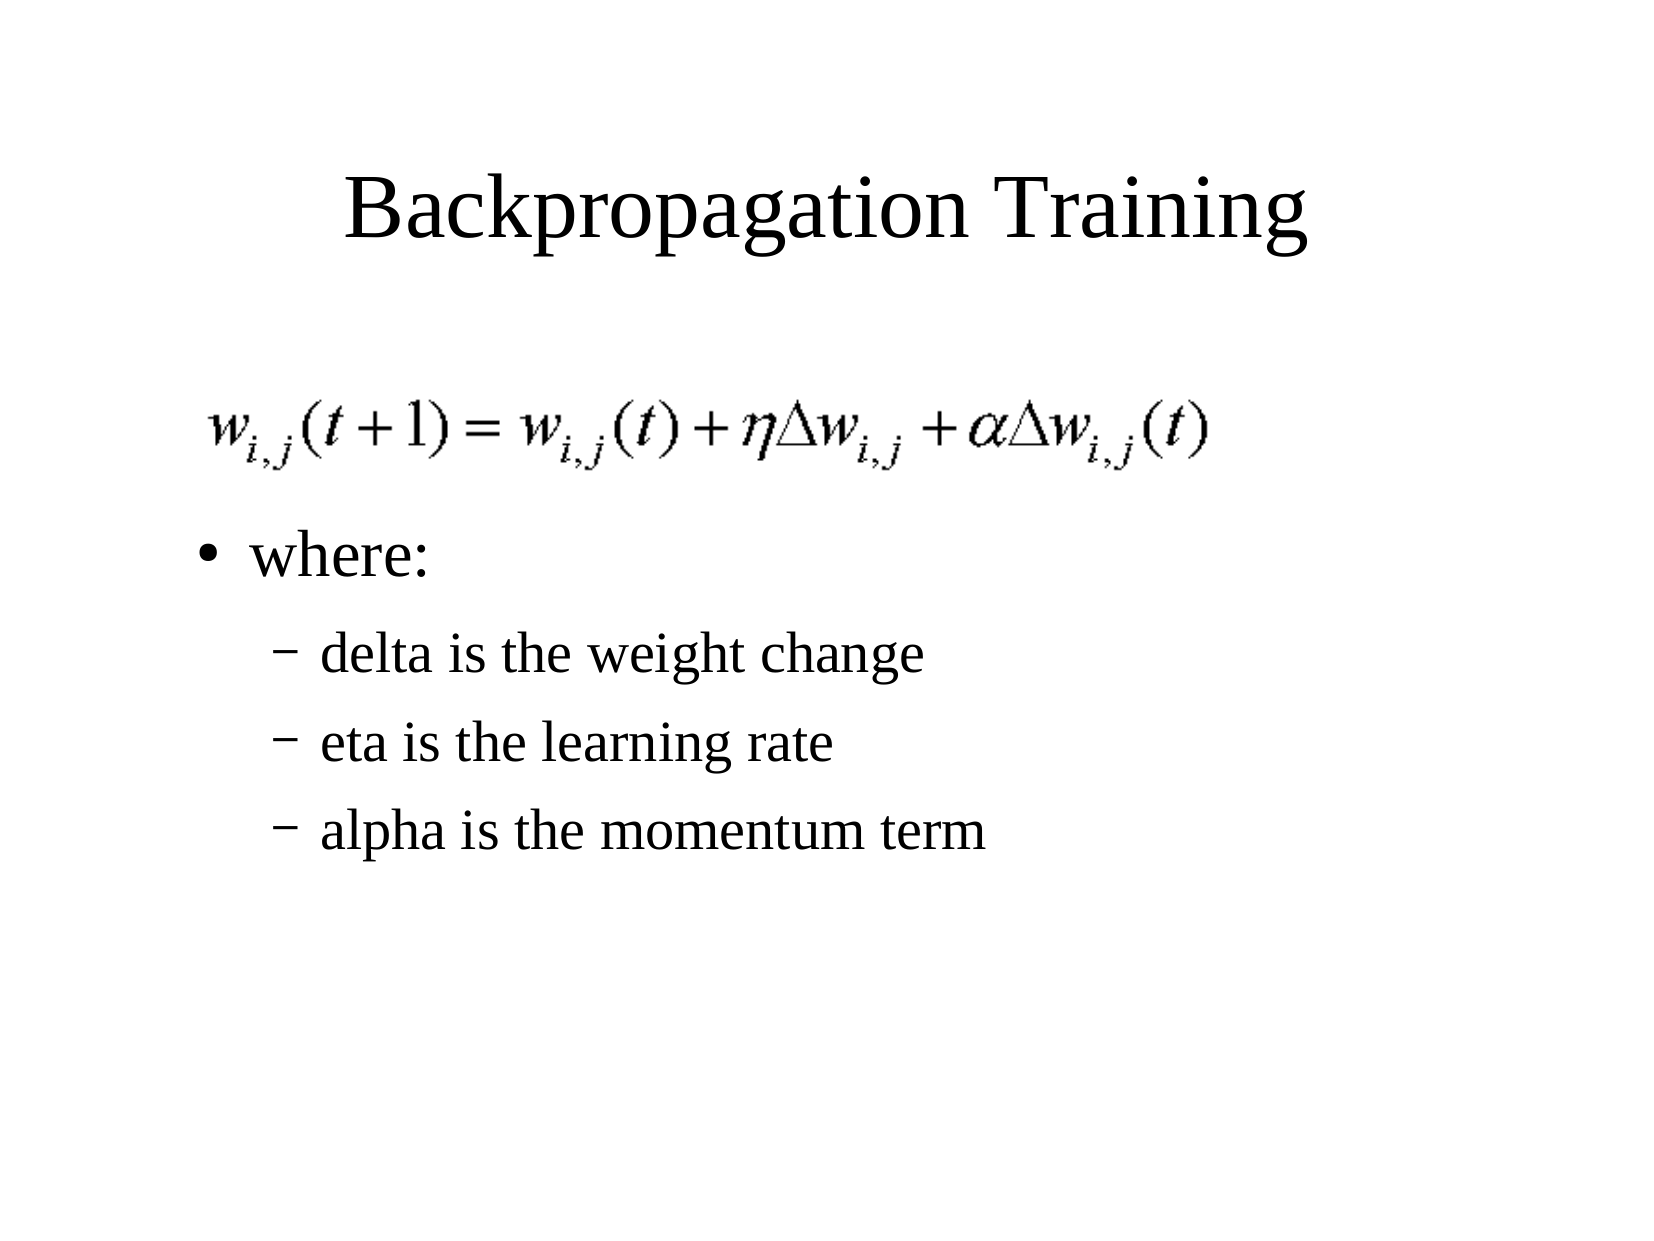

# Backpropagation Training
where:
delta is the weight change
eta is the learning rate
alpha is the momentum term